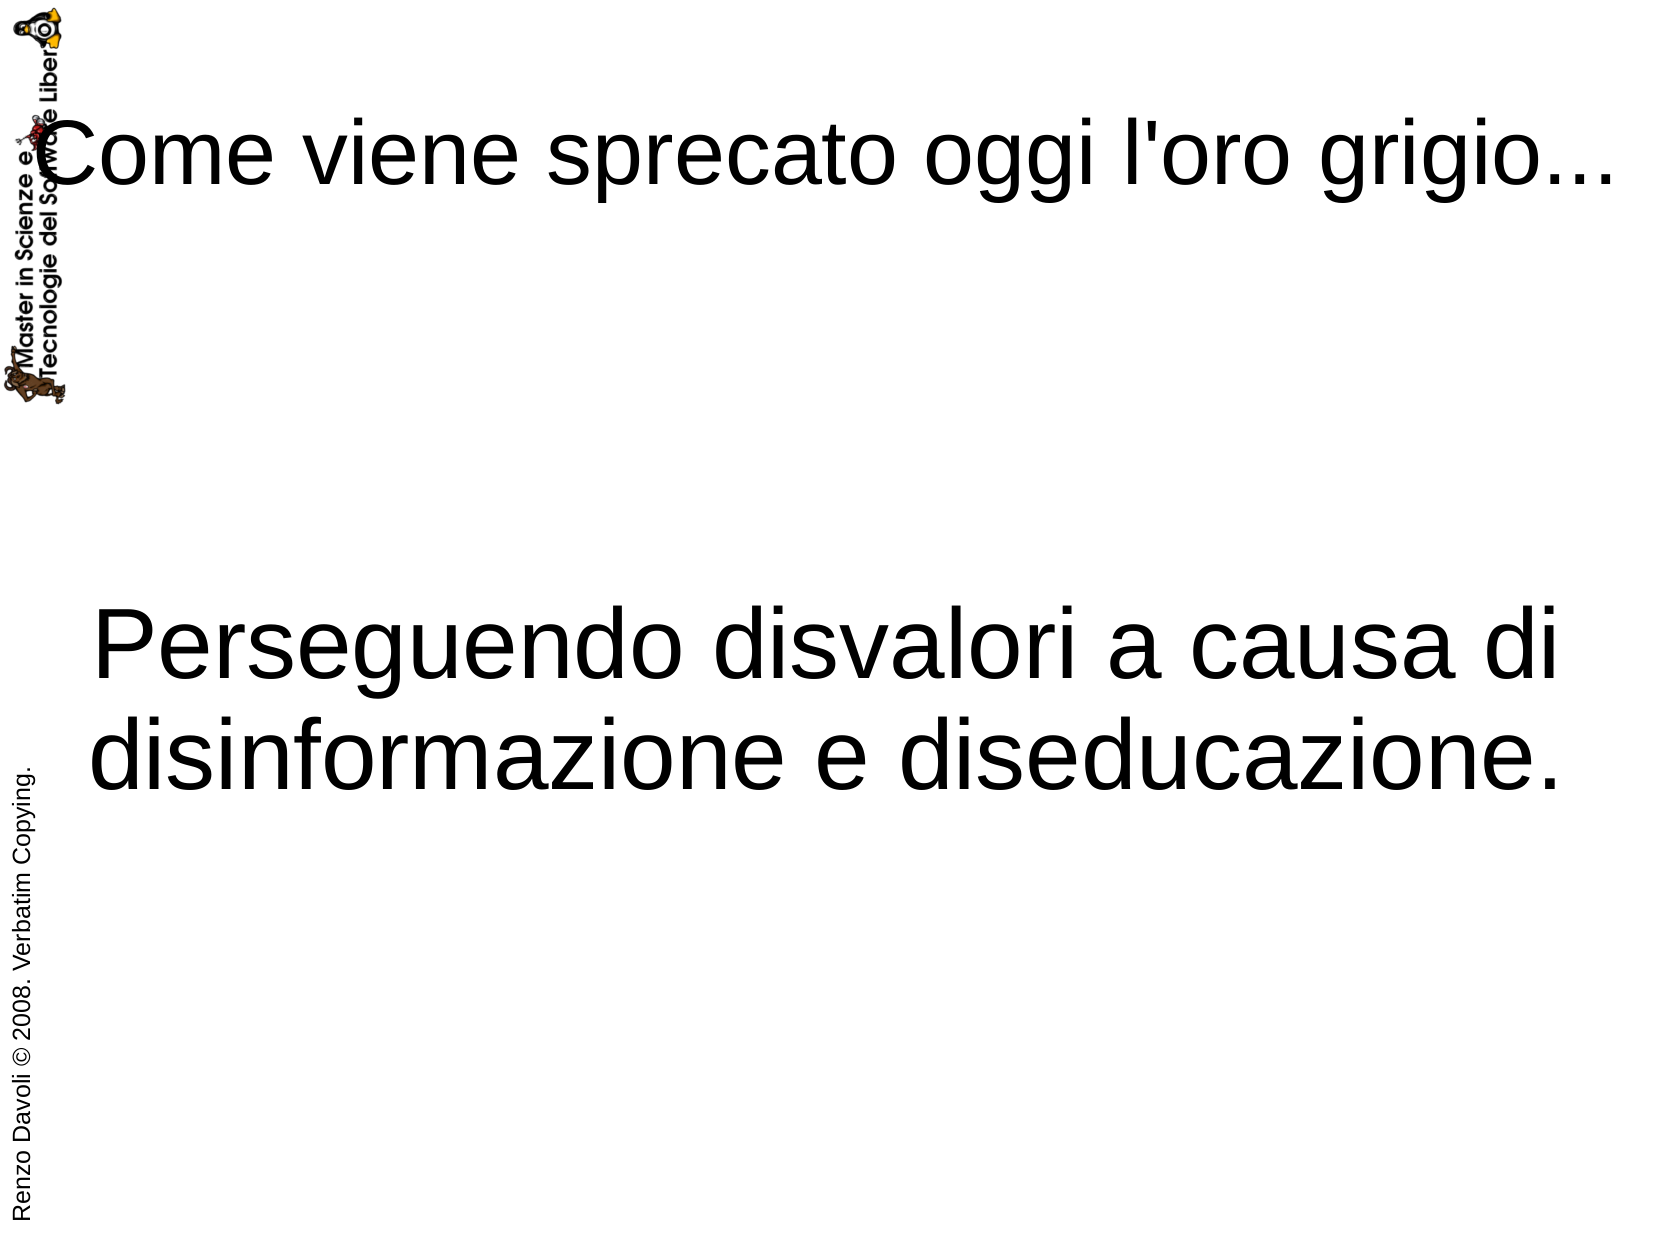

# Come viene sprecato oggi l'oro grigio...
Perseguendo disvalori a causa di disinformazione e diseducazione.